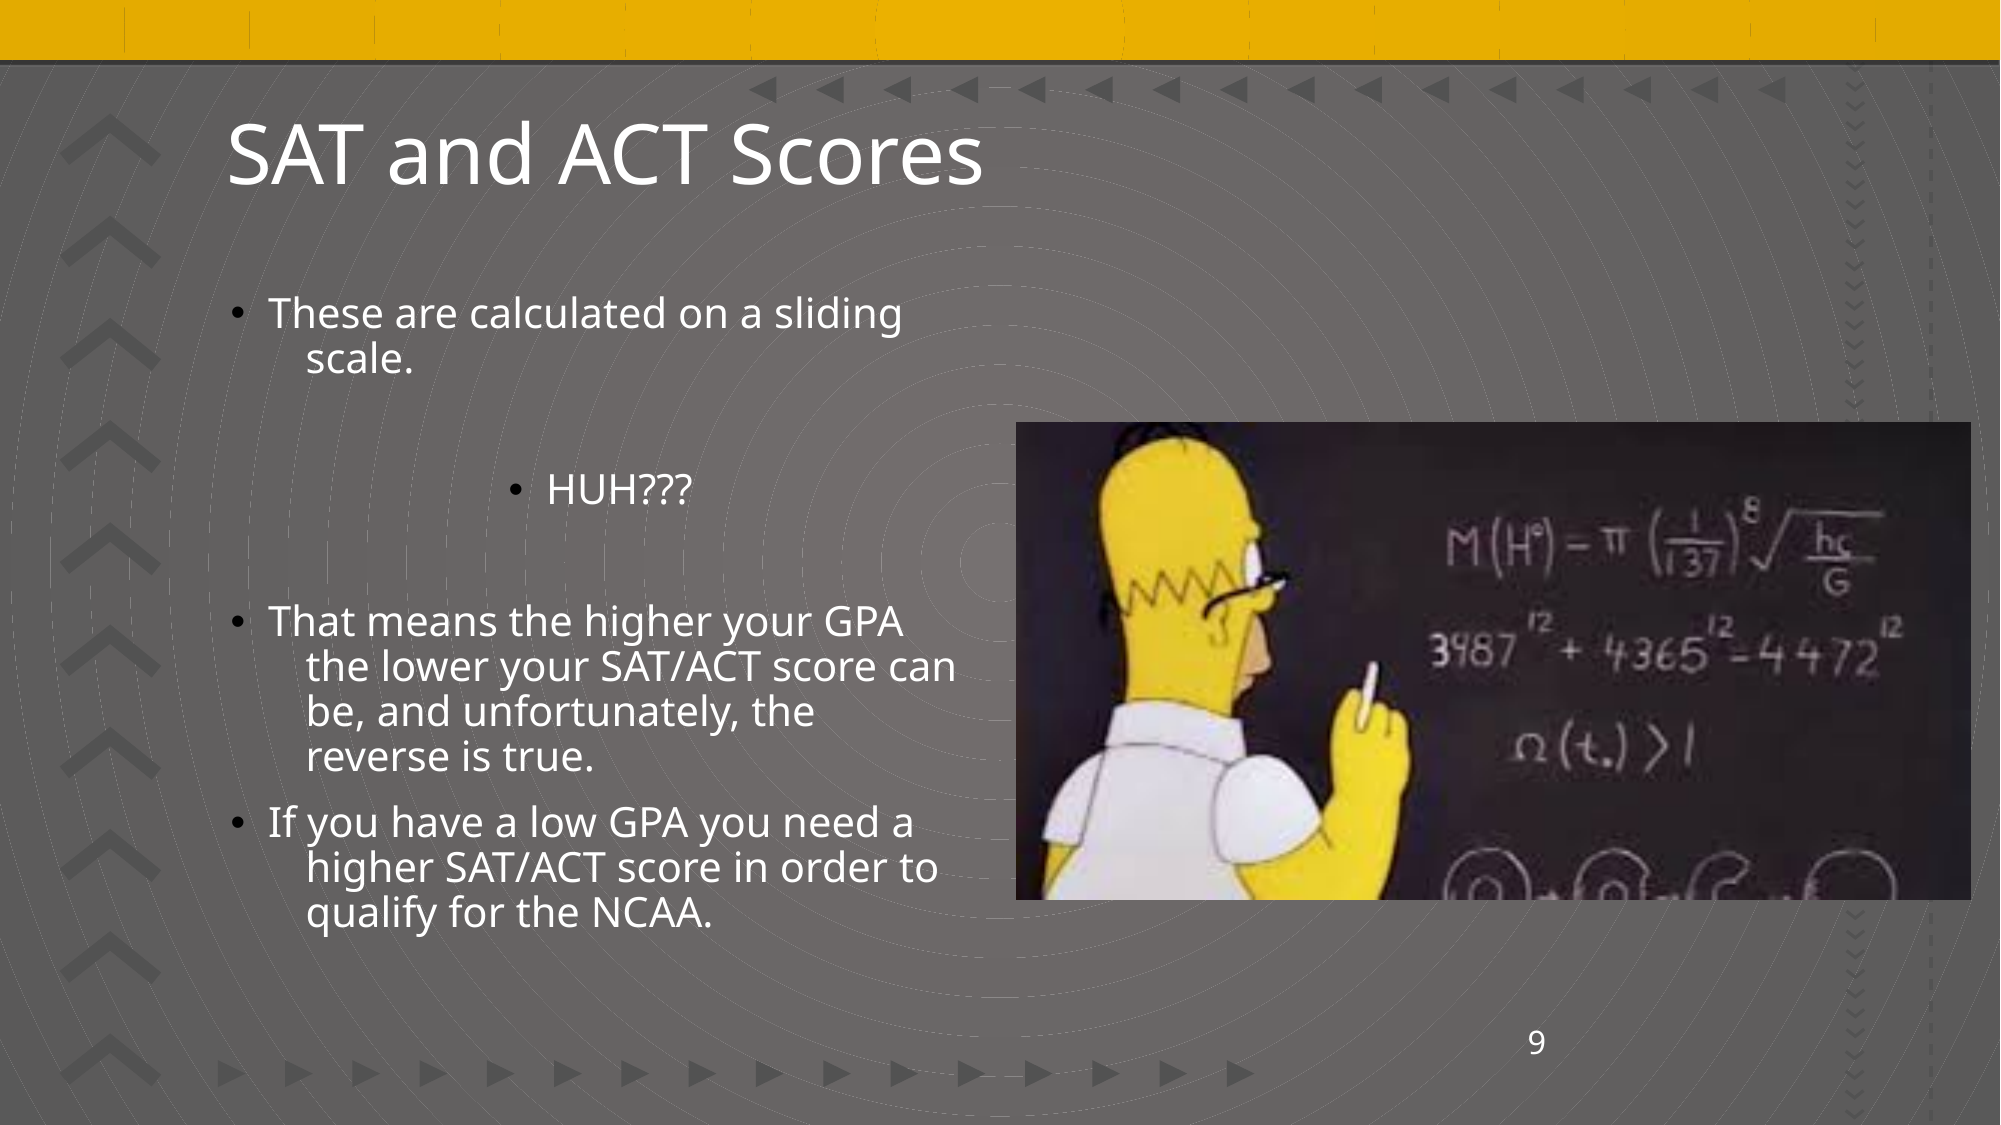

# SAT and ACT Scores
These are calculated on a sliding scale.
HUH???
That means the higher your GPA the lower your SAT/ACT score can be, and unfortunately, the reverse is true.
If you have a low GPA you need a higher SAT/ACT score in order to qualify for the NCAA.